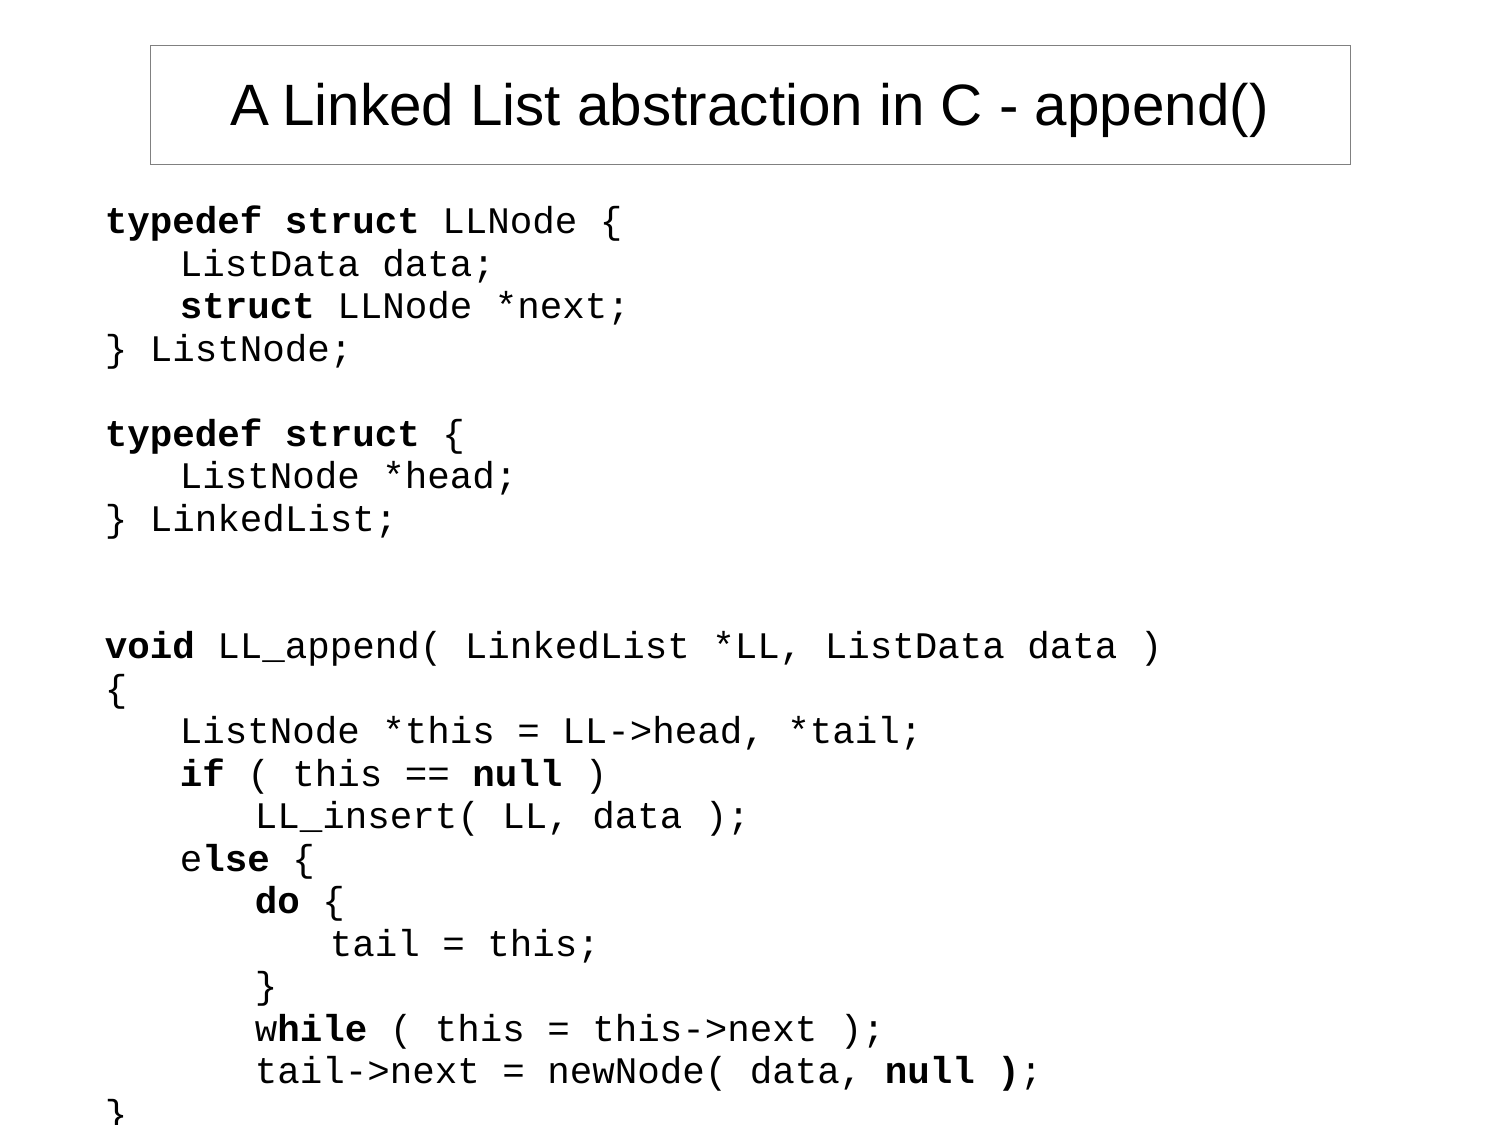

A Linked List abstraction in C - append()
typedef struct LLNode {
	ListData data;
	struct LLNode *next;
} ListNode;
typedef struct {
	ListNode *head;
} LinkedList;
void LL_append( LinkedList *LL, ListData data )
{
	ListNode *this = LL->head, *tail;
	if ( this == null )
		LL_insert( LL, data );
	else {
		do {
			tail = this;
		}
		while ( this = this->next );
		tail->next = newNode( data, null );
}